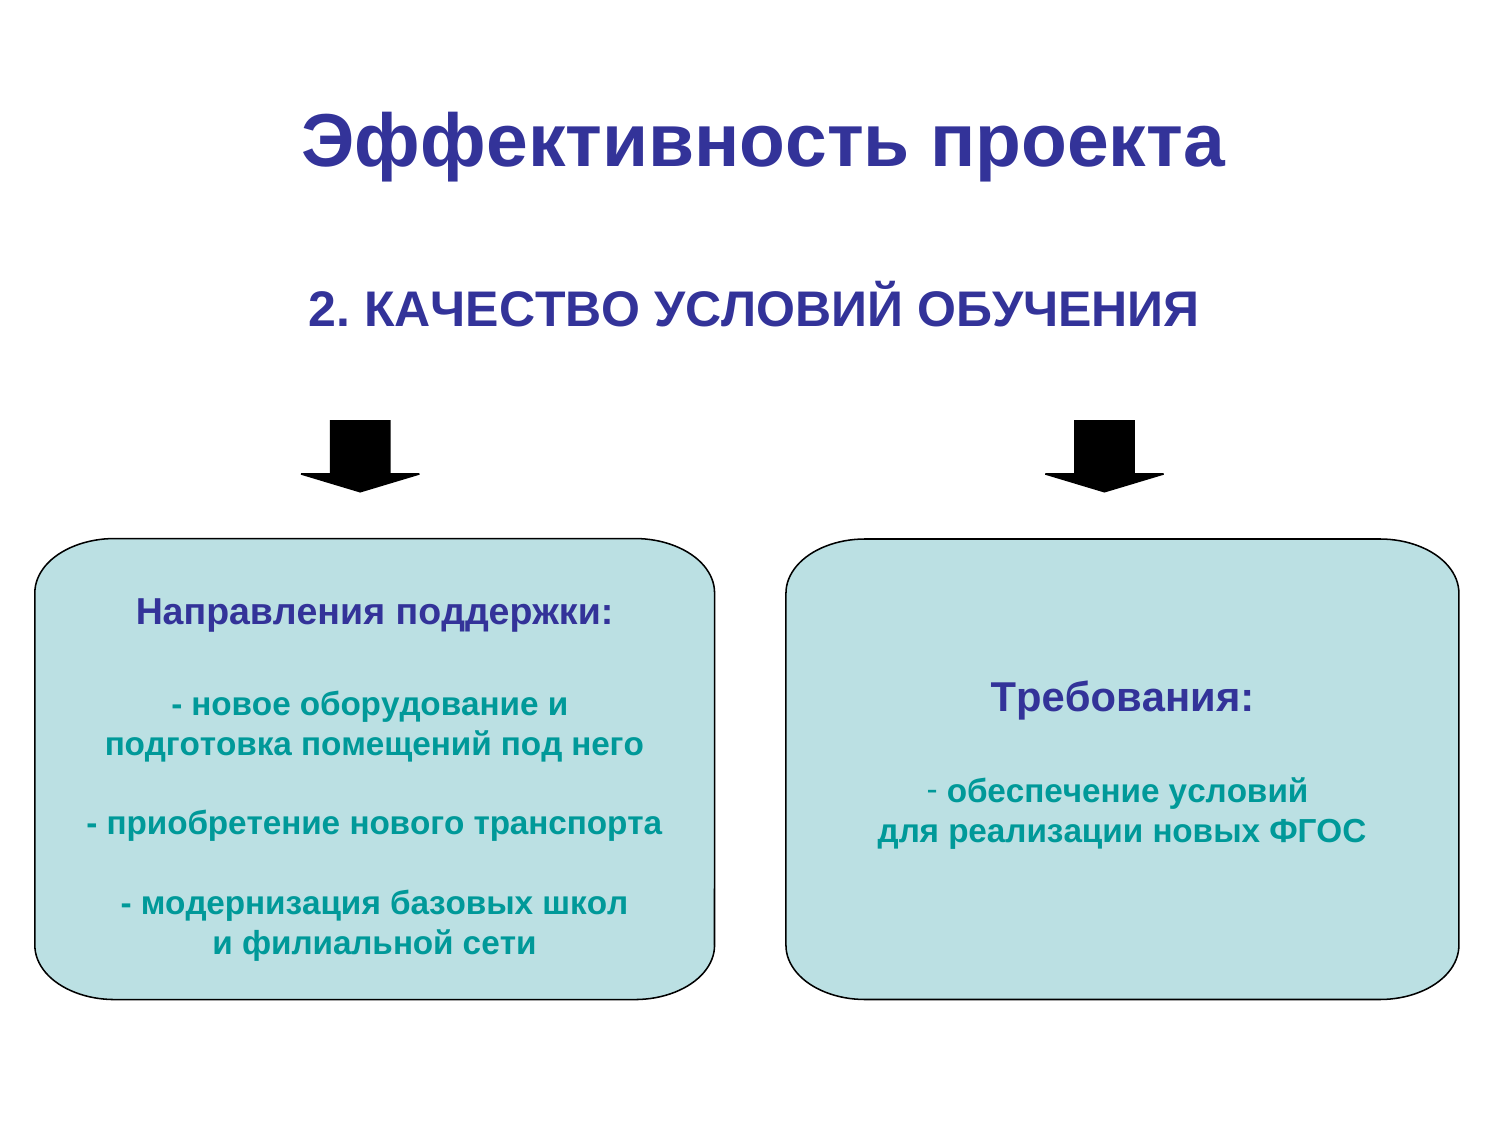

Эффективность проекта
# 2. КАЧЕСТВО УСЛОВИЙ ОБУЧЕНИЯ
Направления поддержки:
- новое оборудование и
подготовка помещений под него
- приобретение нового транспорта
- модернизация базовых школ
и филиальной сети
Требования:
 обеспечение условий
для реализации новых ФГОС